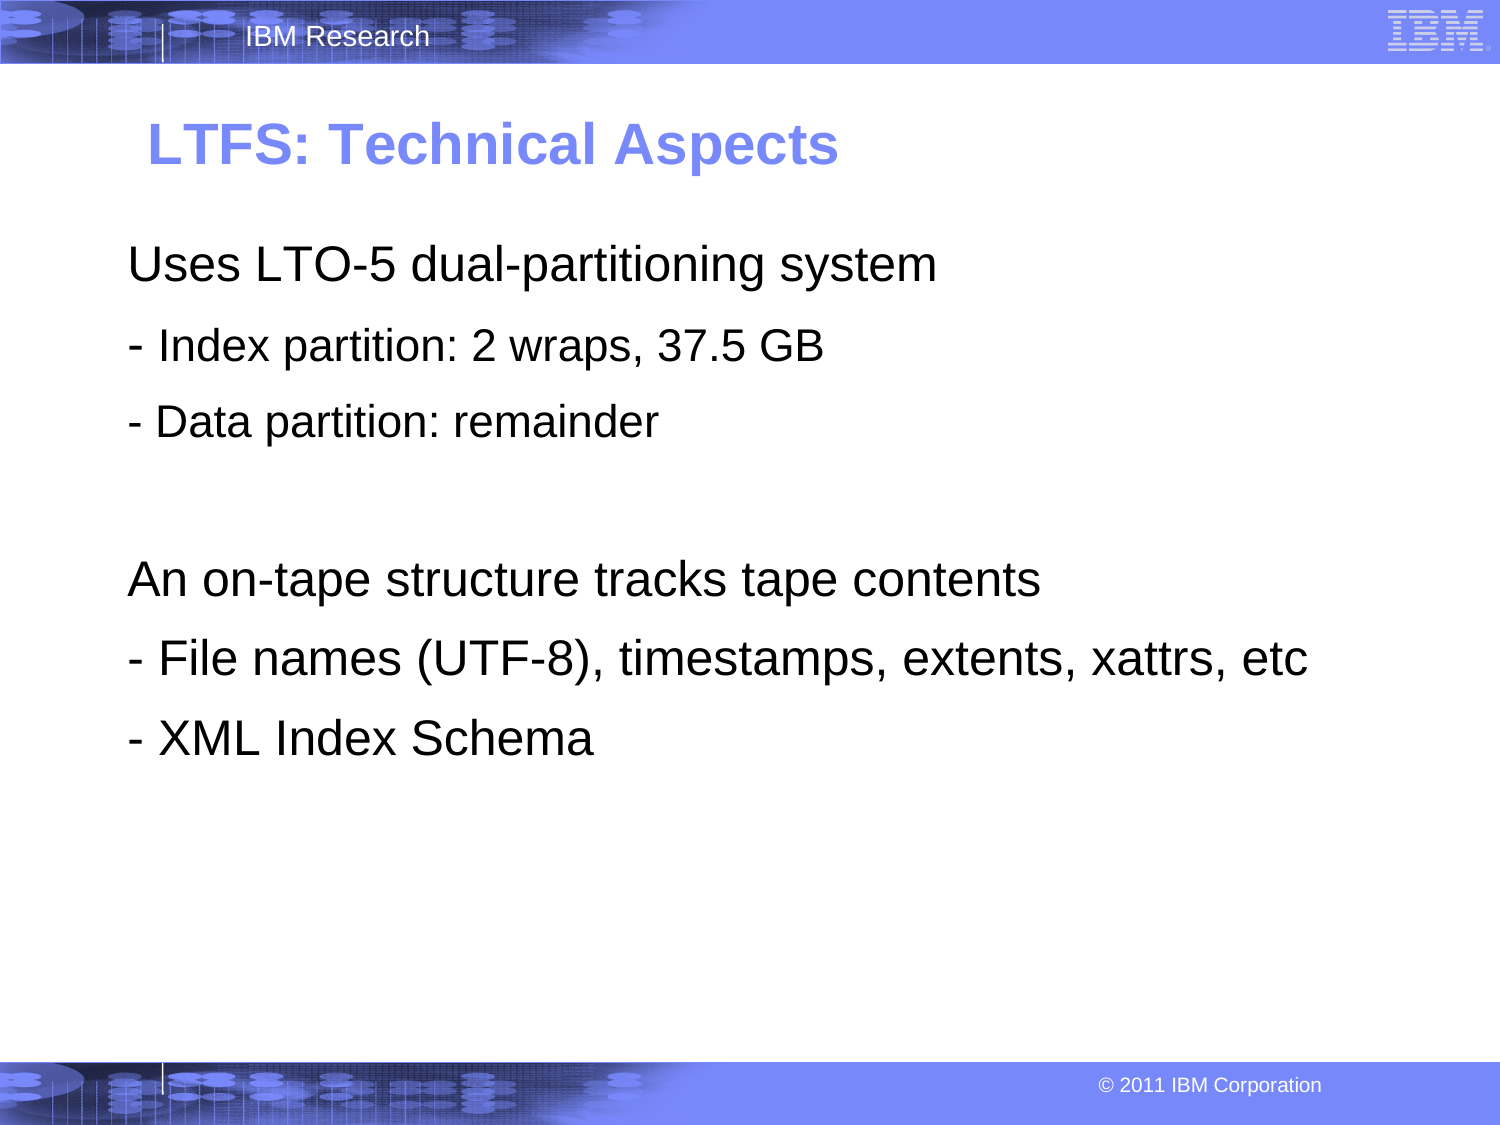

# LTFS: Technical Aspects
Uses LTO-5 dual-partitioning system
- Index partition: 2 wraps, 37.5 GB
- Data partition: remainder
An on-tape structure tracks tape contents
- File names (UTF-8), timestamps, extents, xattrs, etc
- XML Index Schema